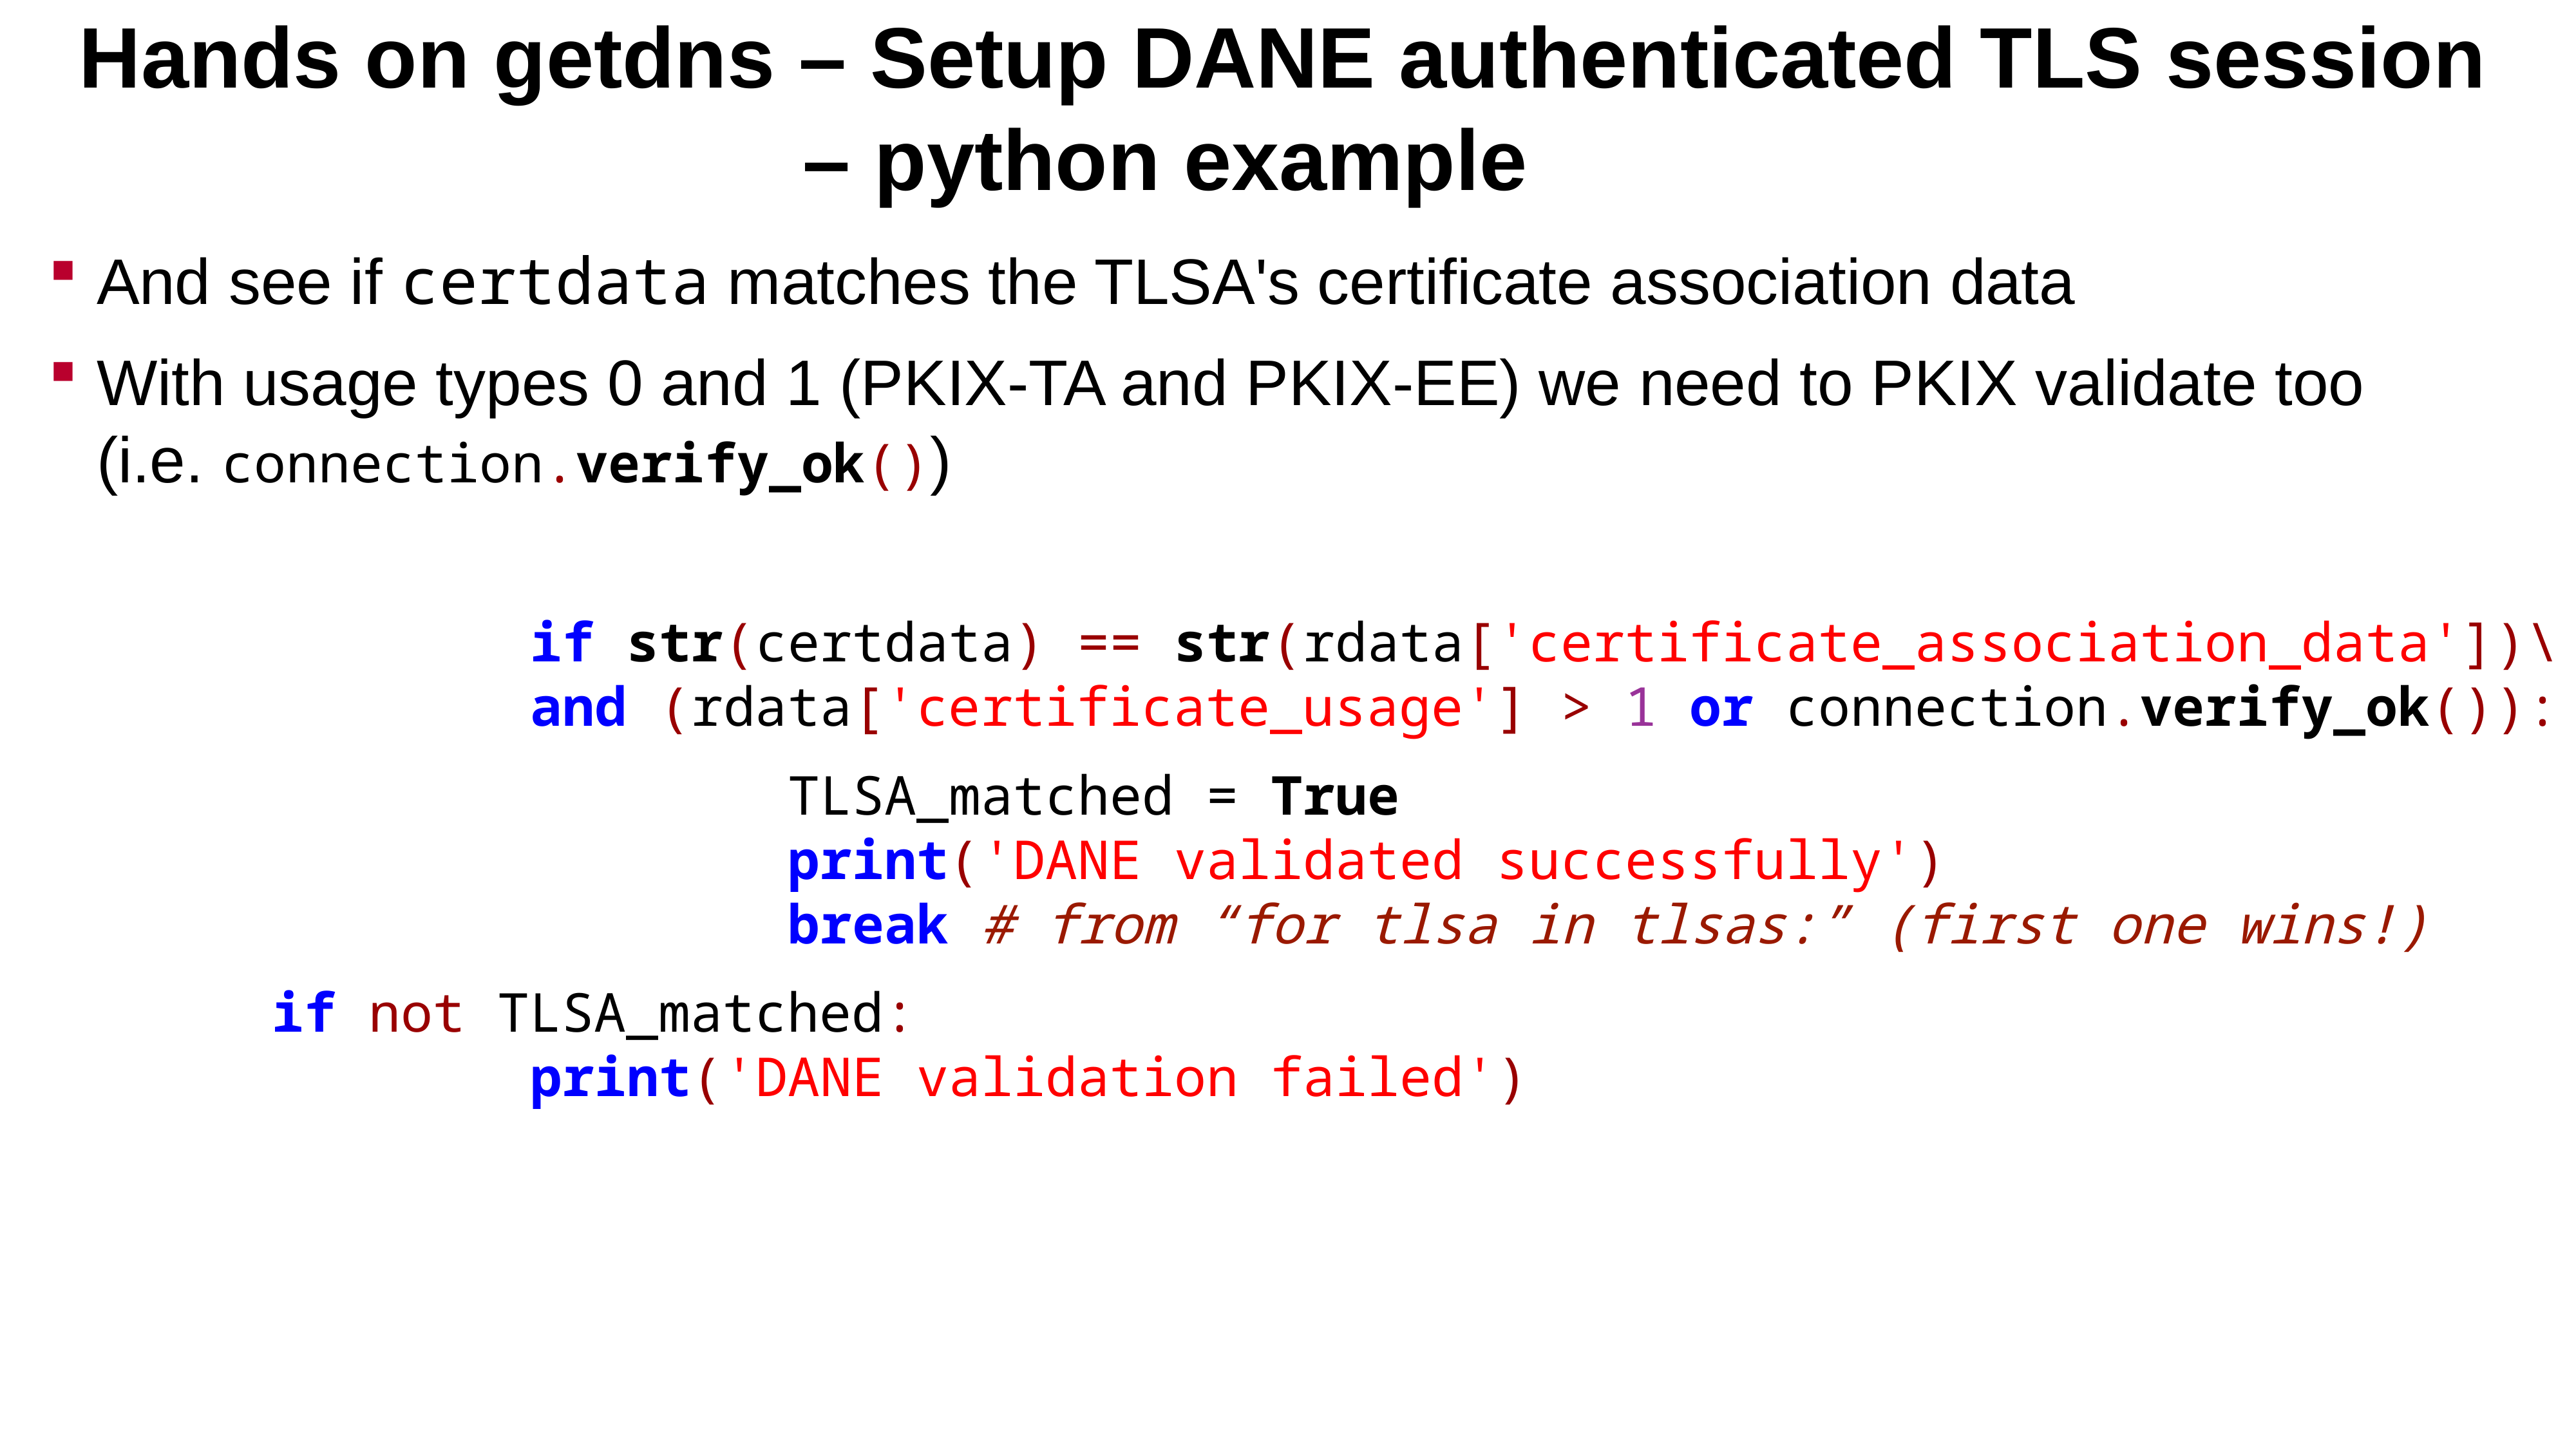

# Hands on getdns – Setup DANE authenticated TLS session – python example
And see if certdata matches the TLSA's certificate association data
With usage types 0 and 1 (PKIX-TA and PKIX-EE) we need to PKIX validate too
(i.e. connection.verify_ok())
 if str(certdata) == str(rdata['certificate_association_data'])\
 and (rdata['certificate_usage'] > 1 or connection.verify_ok()):
 TLSA_matched = True
 print('DANE validated successfully')
 break # from “for tlsa in tlsas:” (first one wins!)
 if not TLSA_matched:
 print('DANE validation failed')